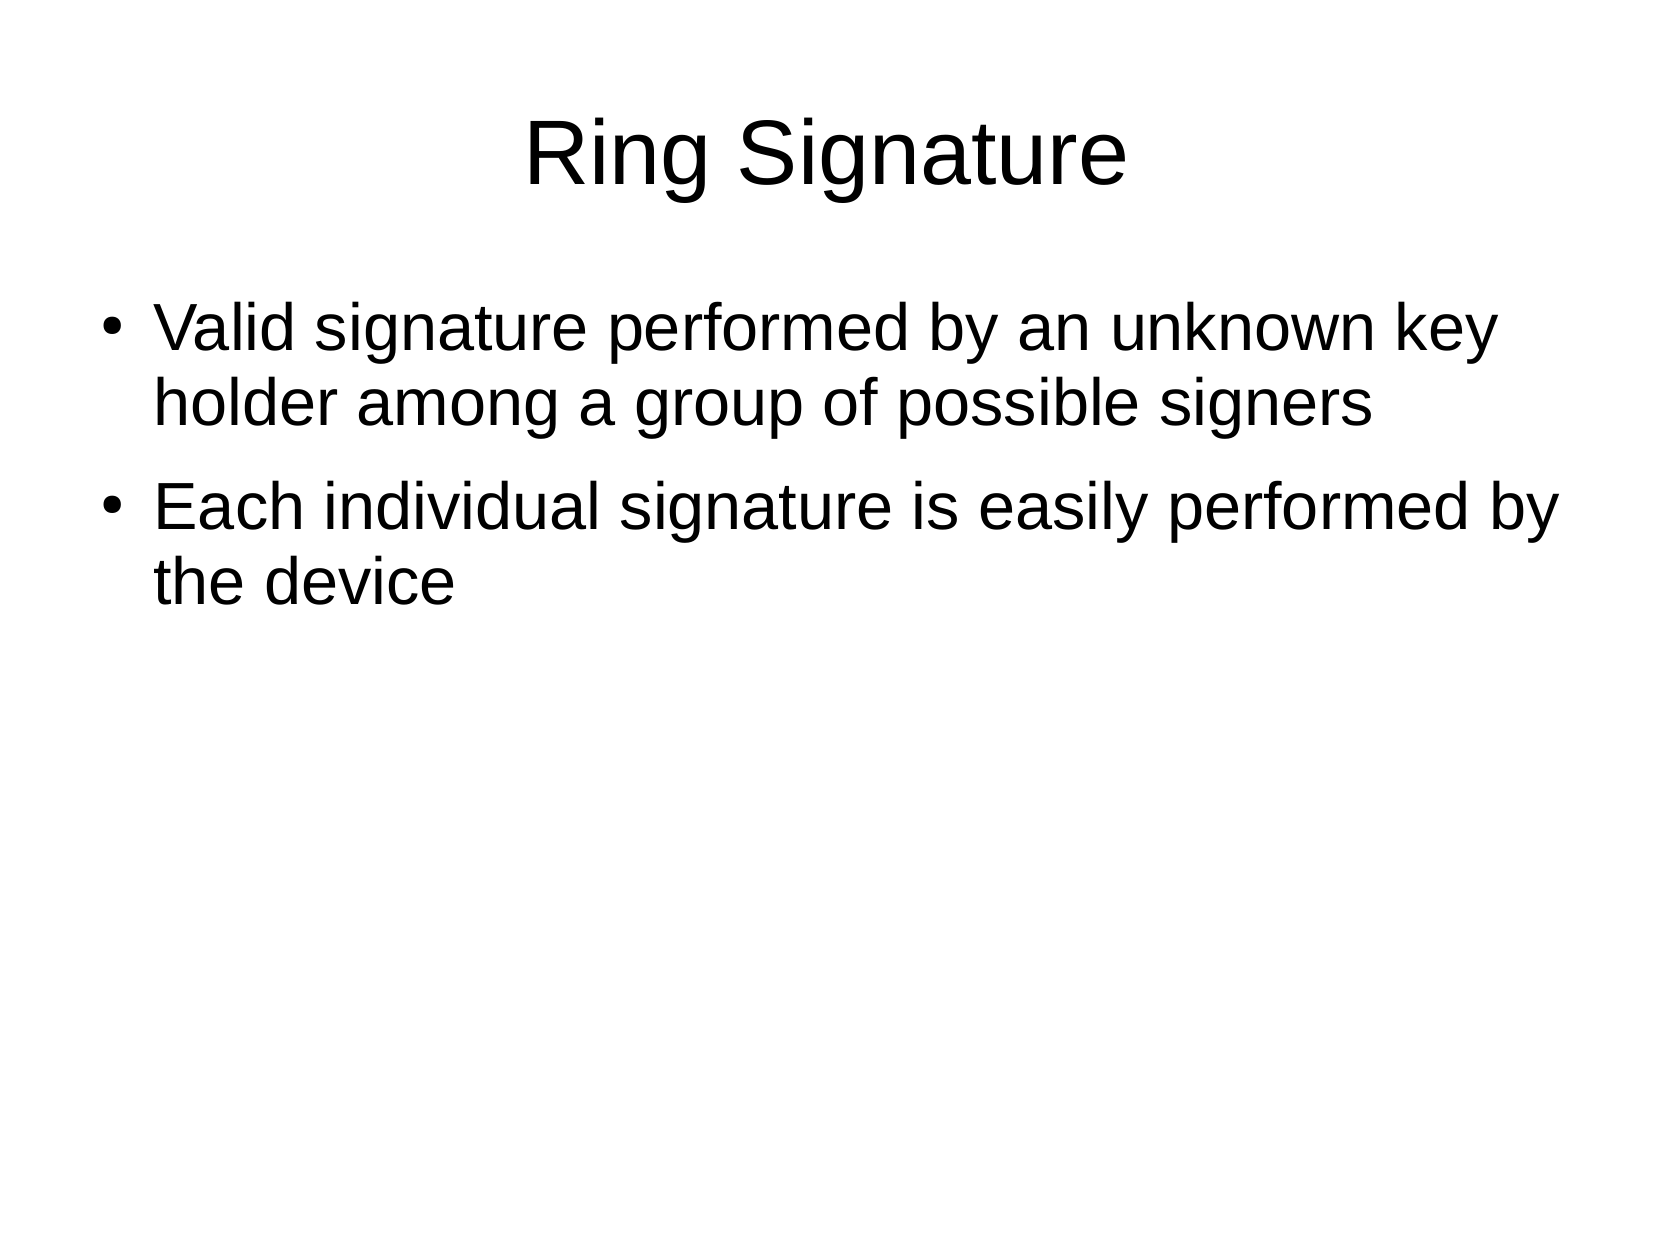

# Ring Signature
Valid signature performed by an unknown key holder among a group of possible signers
Each individual signature is easily performed by the device